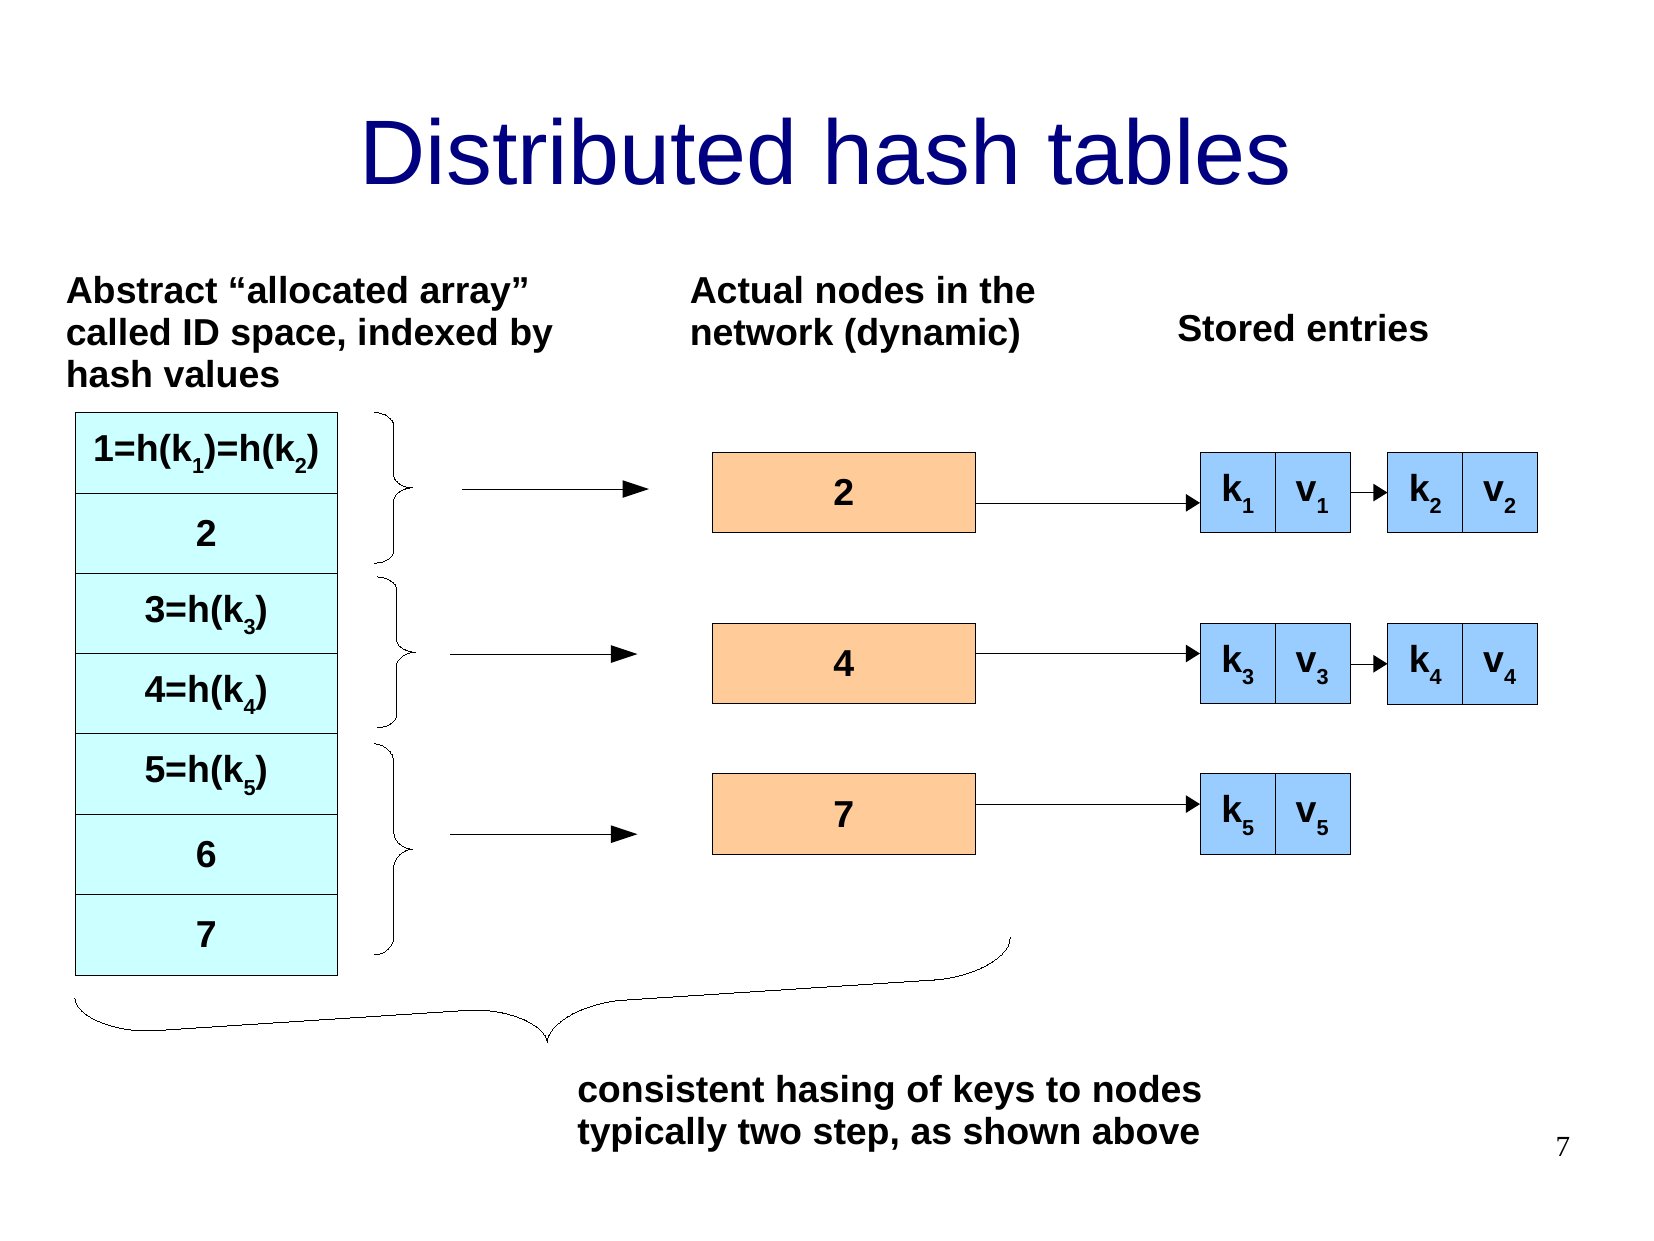

# Distributed hash tables
Abstract “allocated array”
called ID space, indexed by
hash values
Actual nodes in the
network (dynamic)
Stored entries
1=h(k1)=h(k2)
k1 v1
2
k2 v2
2
3=h(k3)
4
k3 v3
k4 v4
4=h(k4)
5=h(k5)
7
k5 v5
6
7
consistent hasing of keys to nodes
typically two step, as shown above
7